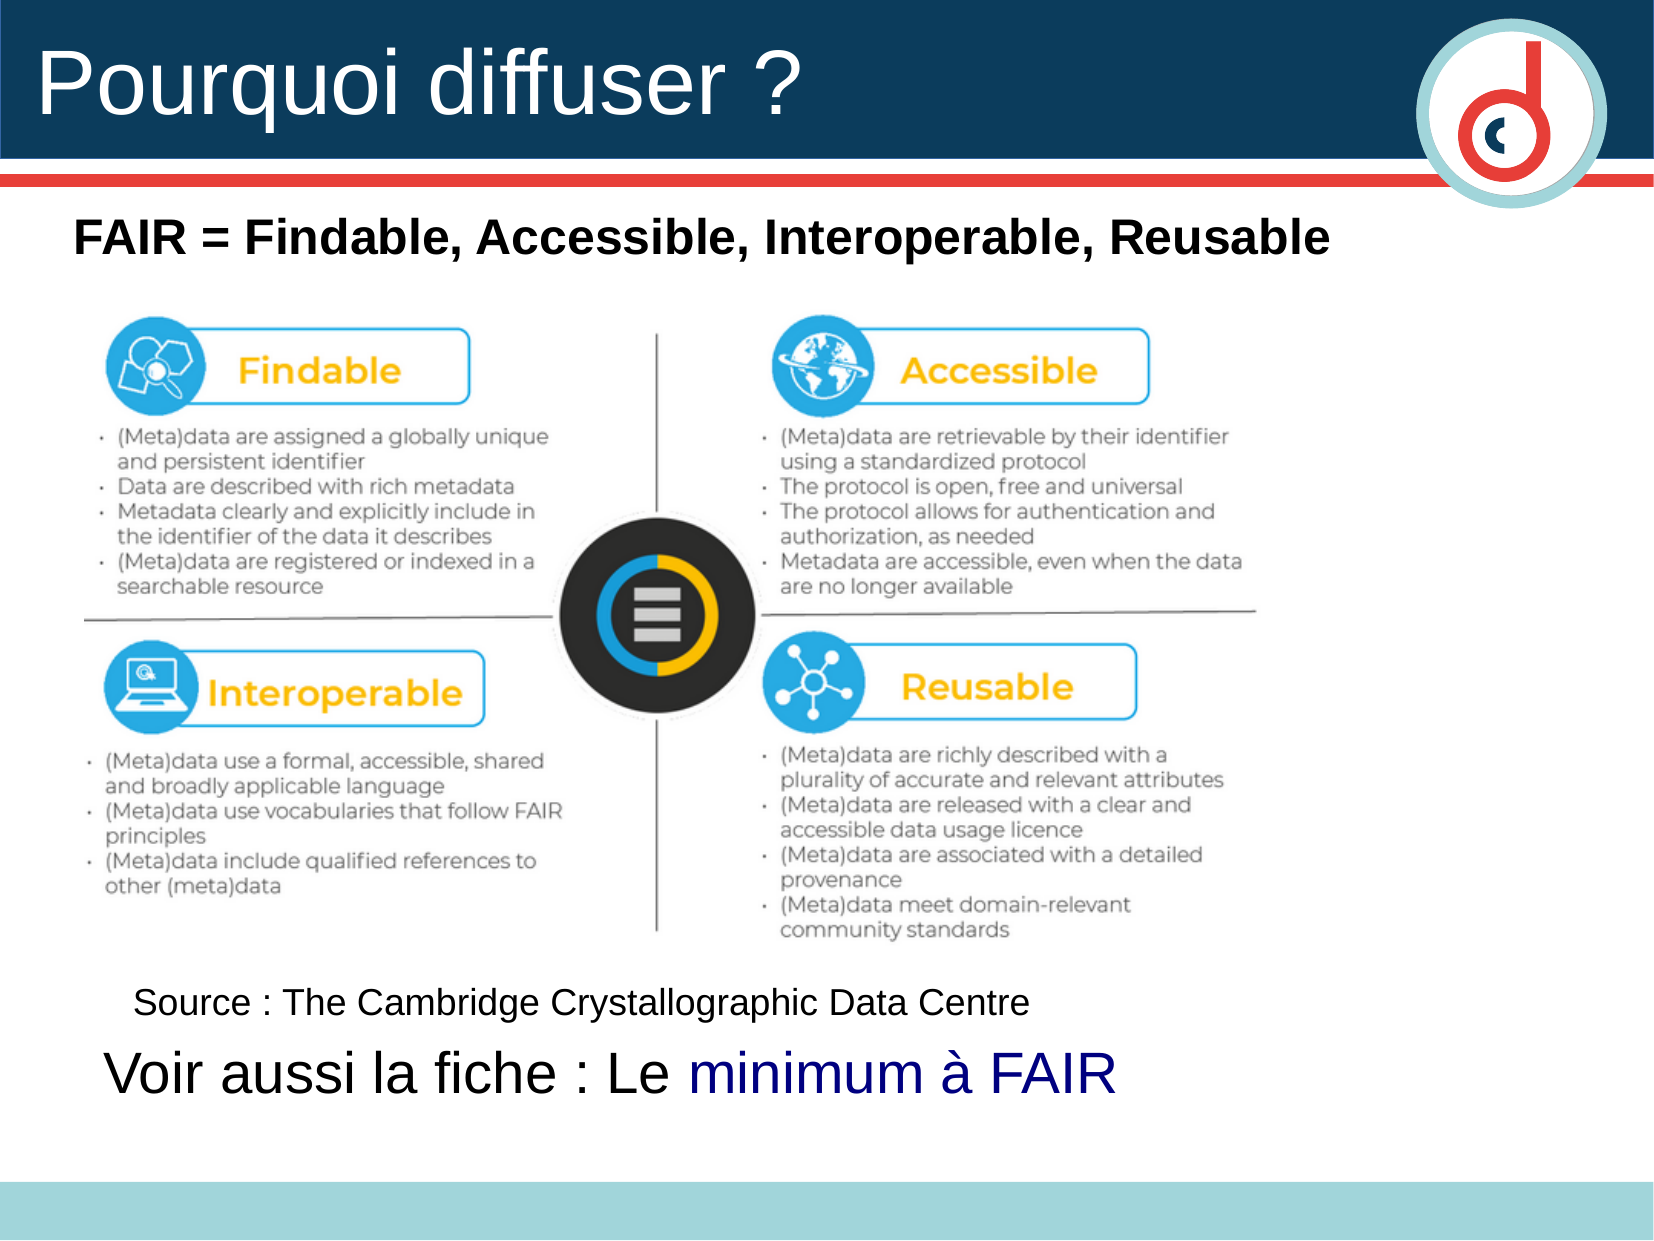

# Pourquoi diffuser ?
FAIR = Findable, Accessible, Interoperable, Reusable
Source : The Cambridge Crystallographic Data Centre
Voir aussi la fiche : Le minimum à FAIR